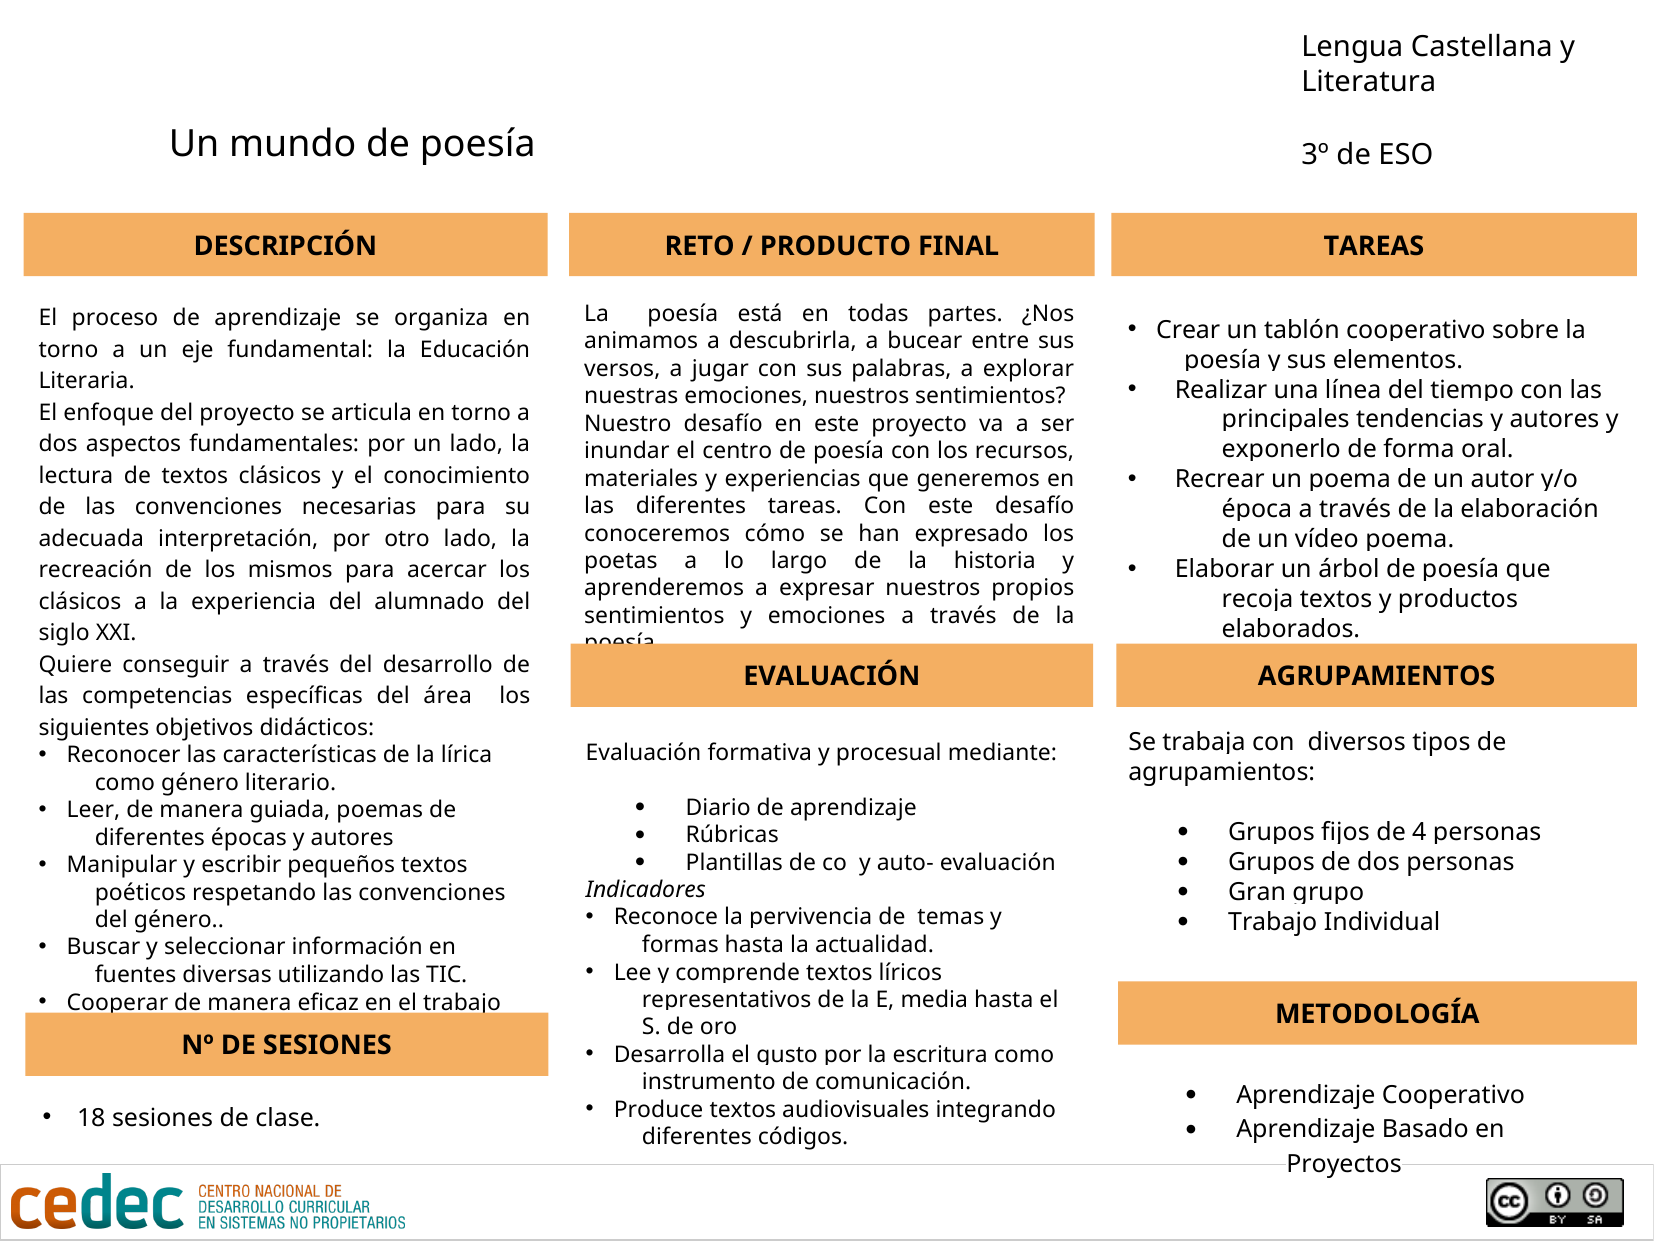

PROPUESTA DIDÁCTICA
Lengua Castellana y Literatura
Materia:
Un mundo de poesía
Curso:
REA:
3º de ESO
DESCRIPCIÓN
RETO / PRODUCTO FINAL
TAREAS
El proceso de aprendizaje se organiza en torno a un eje fundamental: la Educación Literaria.
El enfoque del proyecto se articula en torno a dos aspectos fundamentales: por un lado, la lectura de textos clásicos y el conocimiento de las convenciones necesarias para su adecuada interpretación, por otro lado, la recreación de los mismos para acercar los clásicos a la experiencia del alumnado del siglo XXI.
Quiere conseguir a través del desarrollo de las competencias específicas del área los siguientes objetivos didácticos:
Reconocer las características de la lírica como género literario.
Leer, de manera guiada, poemas de diferentes épocas y autores
Manipular y escribir pequeños textos poéticos respetando las convenciones del género..
Buscar y seleccionar información en fuentes diversas utilizando las TIC.
Cooperar de manera eficaz en el trabajo en grupo.
La poesía está en todas partes. ¿Nos animamos a descubrirla, a bucear entre sus versos, a jugar con sus palabras, a explorar nuestras emociones, nuestros sentimientos?
Nuestro desafío en este proyecto va a ser inundar el centro de poesía con los recursos, materiales y experiencias que generemos en las diferentes tareas. Con este desafío conoceremos cómo se han expresado los poetas a lo largo de la historia y aprenderemos a expresar nuestros propios sentimientos y emociones a través de la poesía.
Crear un tablón cooperativo sobre la poesía y sus elementos.
Realizar una línea del tiempo con las principales tendencias y autores y exponerlo de forma oral.
Recrear un poema de un autor y/o época a través de la elaboración de un vídeo poema.
Elaborar un árbol de poesía que recoja textos y productos elaborados.
EVALUACIÓN
AGRUPAMIENTOS
Se trabaja con diversos tipos de agrupamientos:
Grupos fijos de 4 personas
Grupos de dos personas
Gran grupo
Trabajo Individual
Evaluación formativa y procesual mediante:
Diario de aprendizaje
Rúbricas
Plantillas de co y auto- evaluación
Indicadores
Reconoce la pervivencia de temas y formas hasta la actualidad.
Lee y comprende textos líricos representativos de la E, media hasta el S. de oro
Desarrolla el gusto por la escritura como instrumento de comunicación.
Produce textos audiovisuales integrando diferentes códigos.
METODOLOGÍA
Nº DE SESIONES
Aprendizaje Cooperativo
Aprendizaje Basado en Proyectos
 18 sesiones de clase.